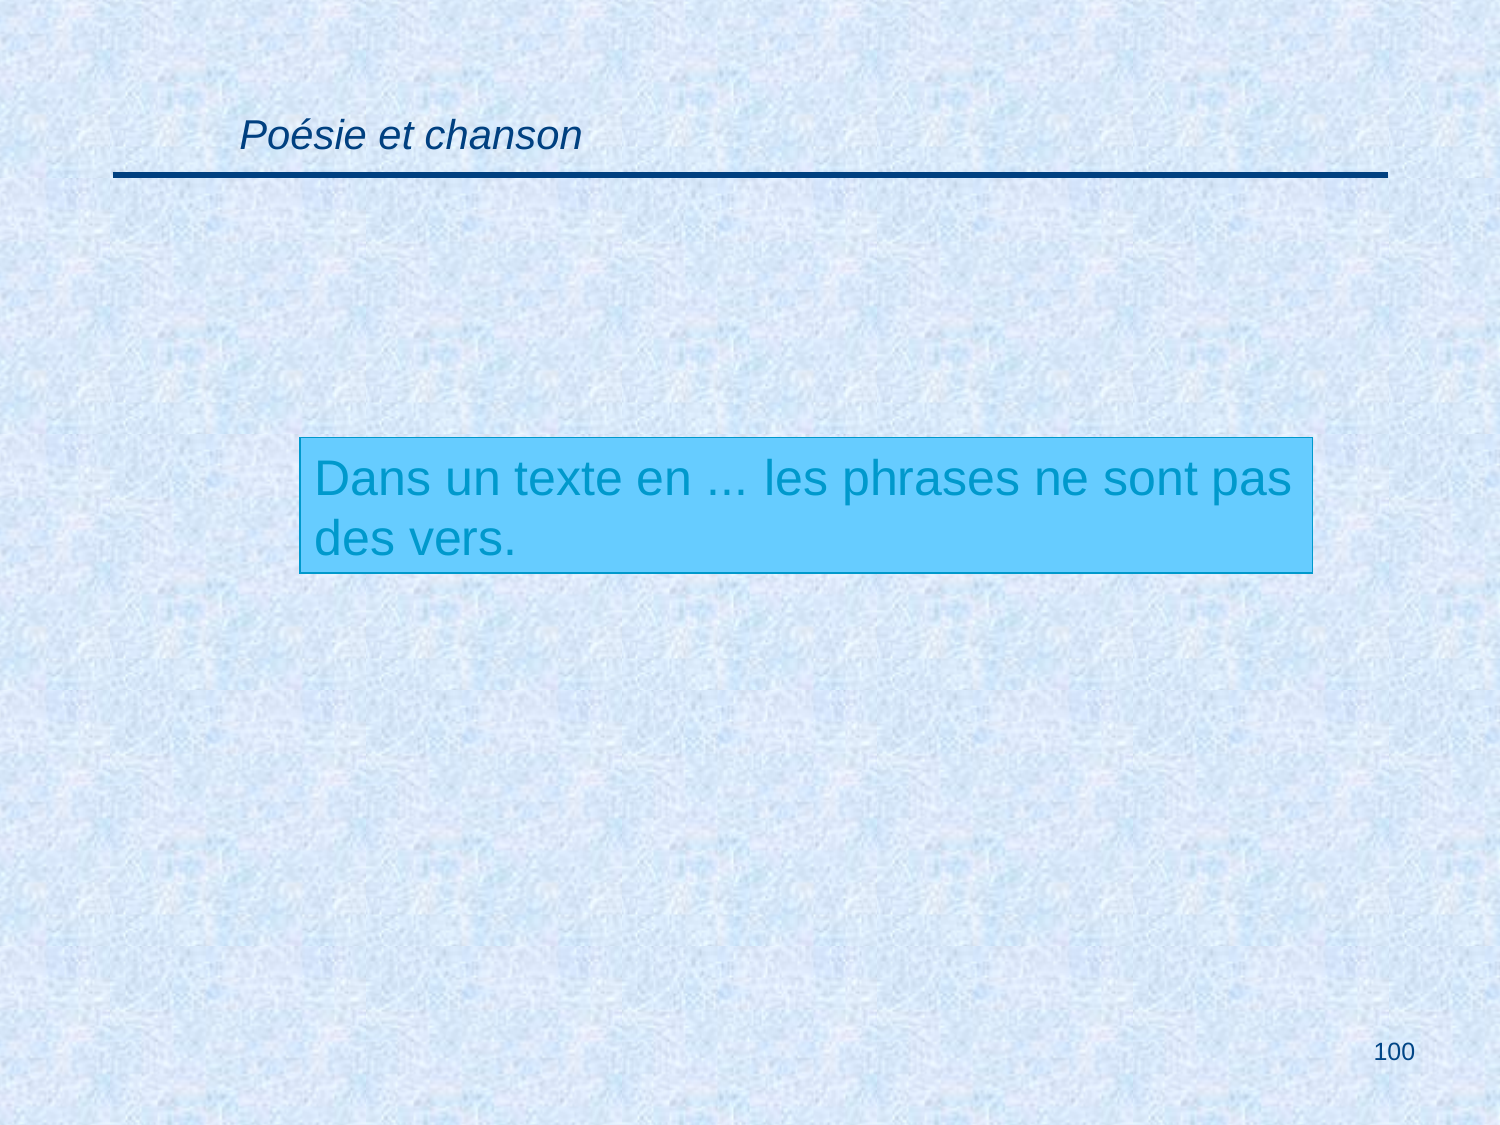

Poésie et chanson
Dans un texte en ...	les phrases ne sont pas des vers.
100